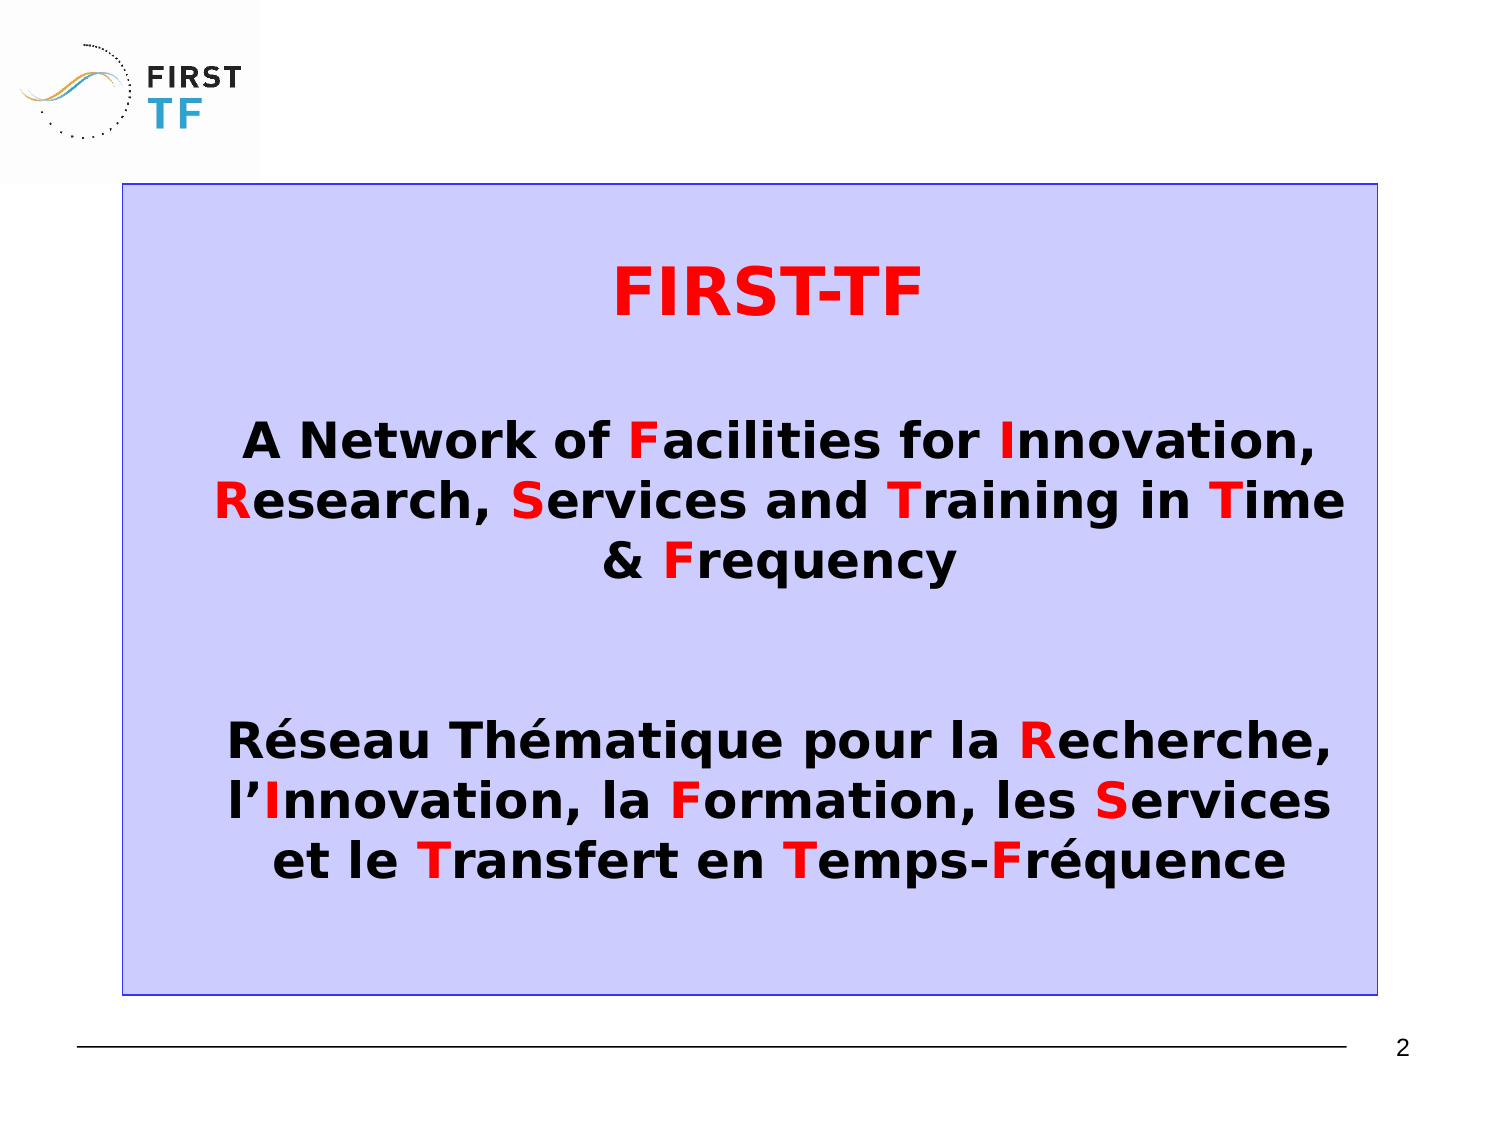

FIRST-TF
A Network of Facilities for Innovation, Research, Services and Training in Time & Frequency
Réseau Thématique pour la Recherche, l’Innovation, la Formation, les Services et le Transfert en Temps-Fréquence